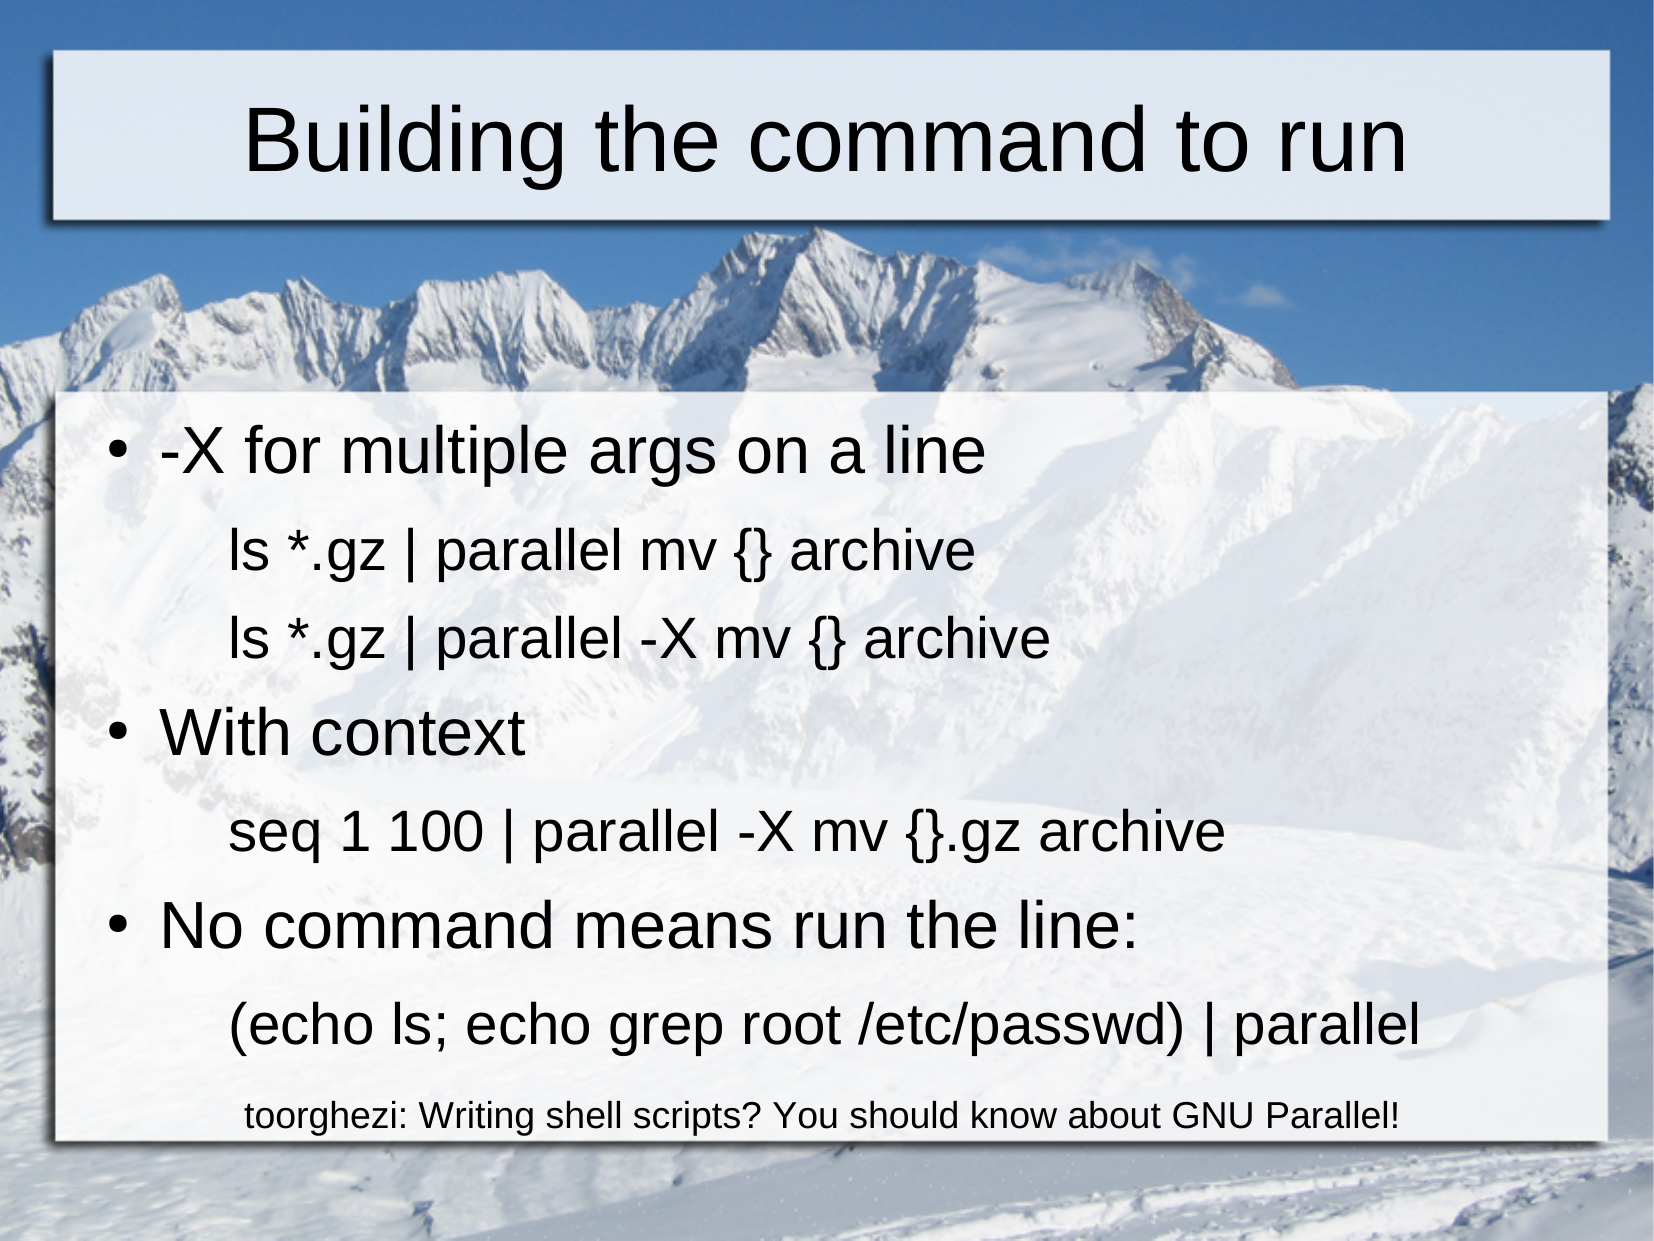

# Building the command to run
-X for multiple args on a line
ls *.gz | parallel mv {} archive
ls *.gz | parallel -X mv {} archive
With context
seq 1 100 | parallel -X mv {}.gz archive
No command means run the line:
(echo ls; echo grep root /etc/passwd) | parallel
toorghezi: Writing shell scripts? You should know about GNU Parallel!